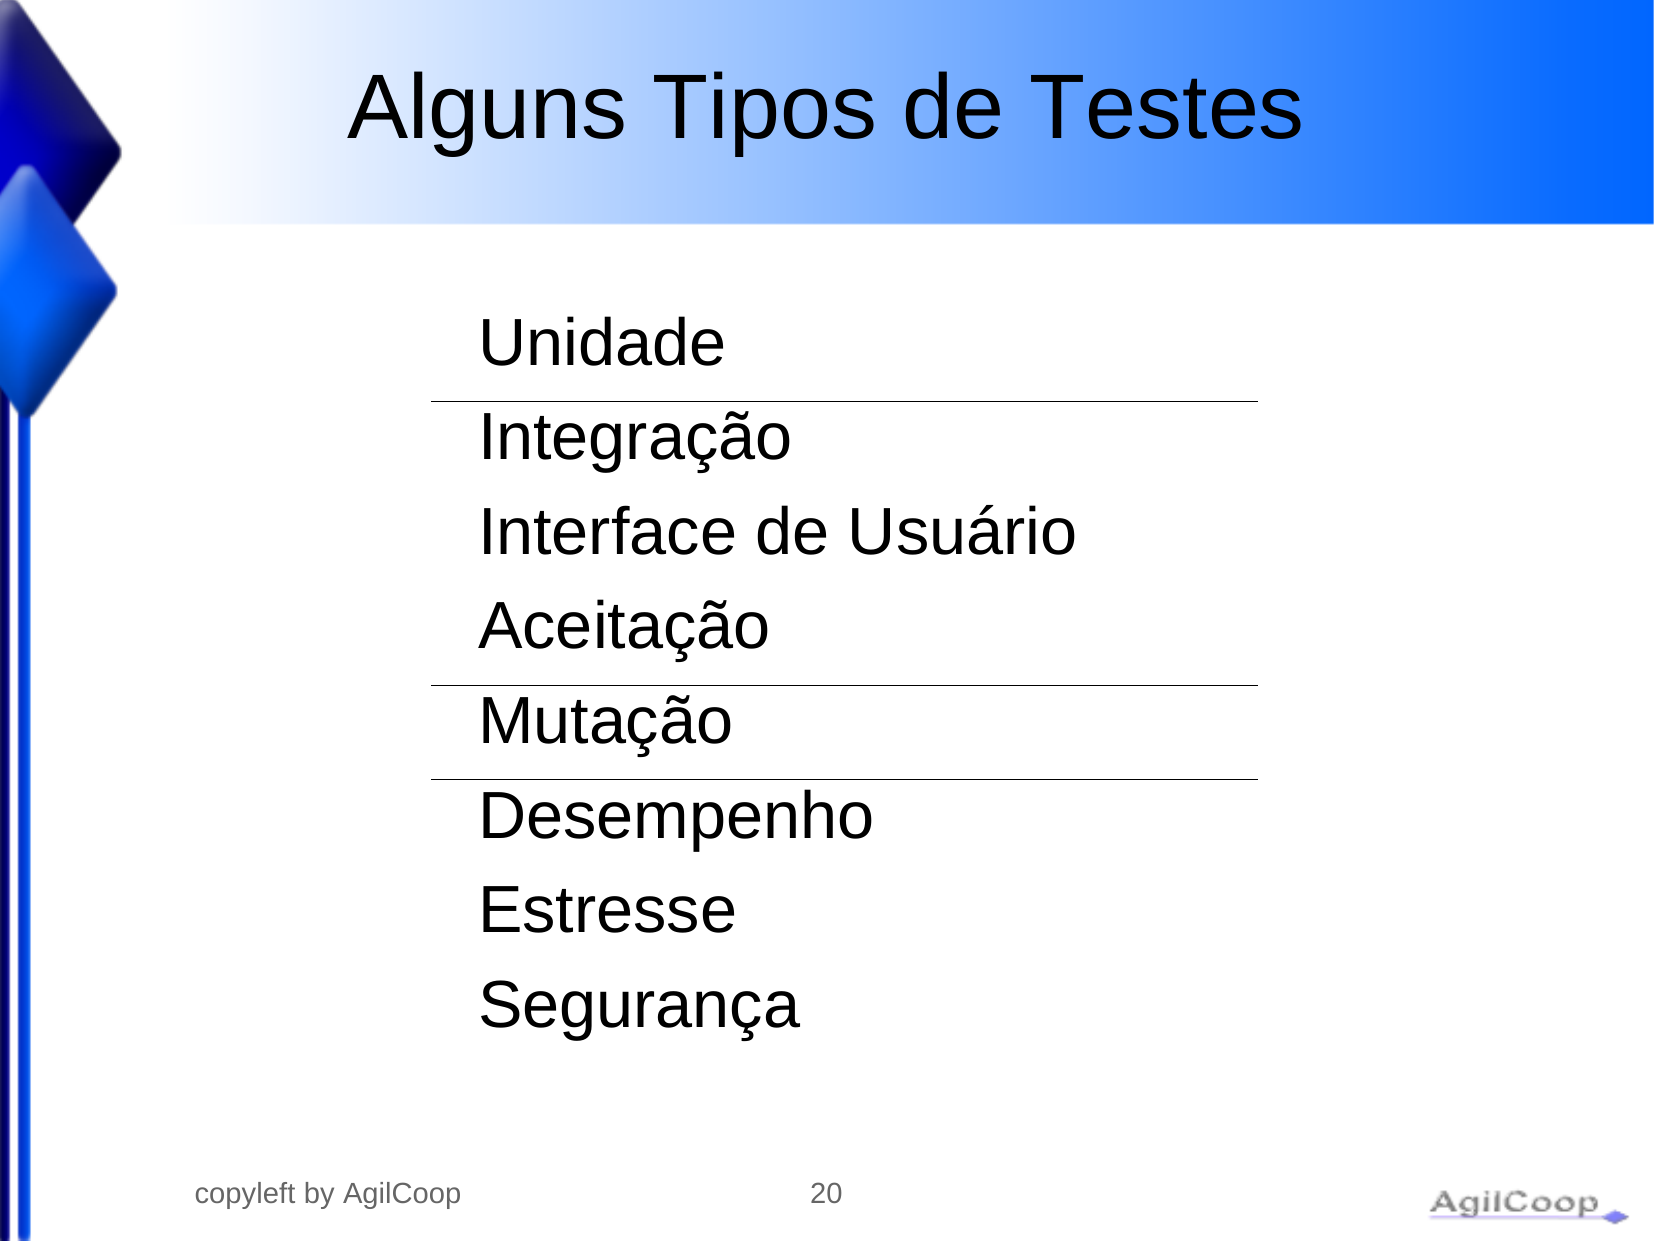

# Alguns Tipos de Testes
Unidade
Integração
Interface de Usuário
Aceitação
Mutação
Desempenho
Estresse
Segurança
copyleft by AgilCoop
20